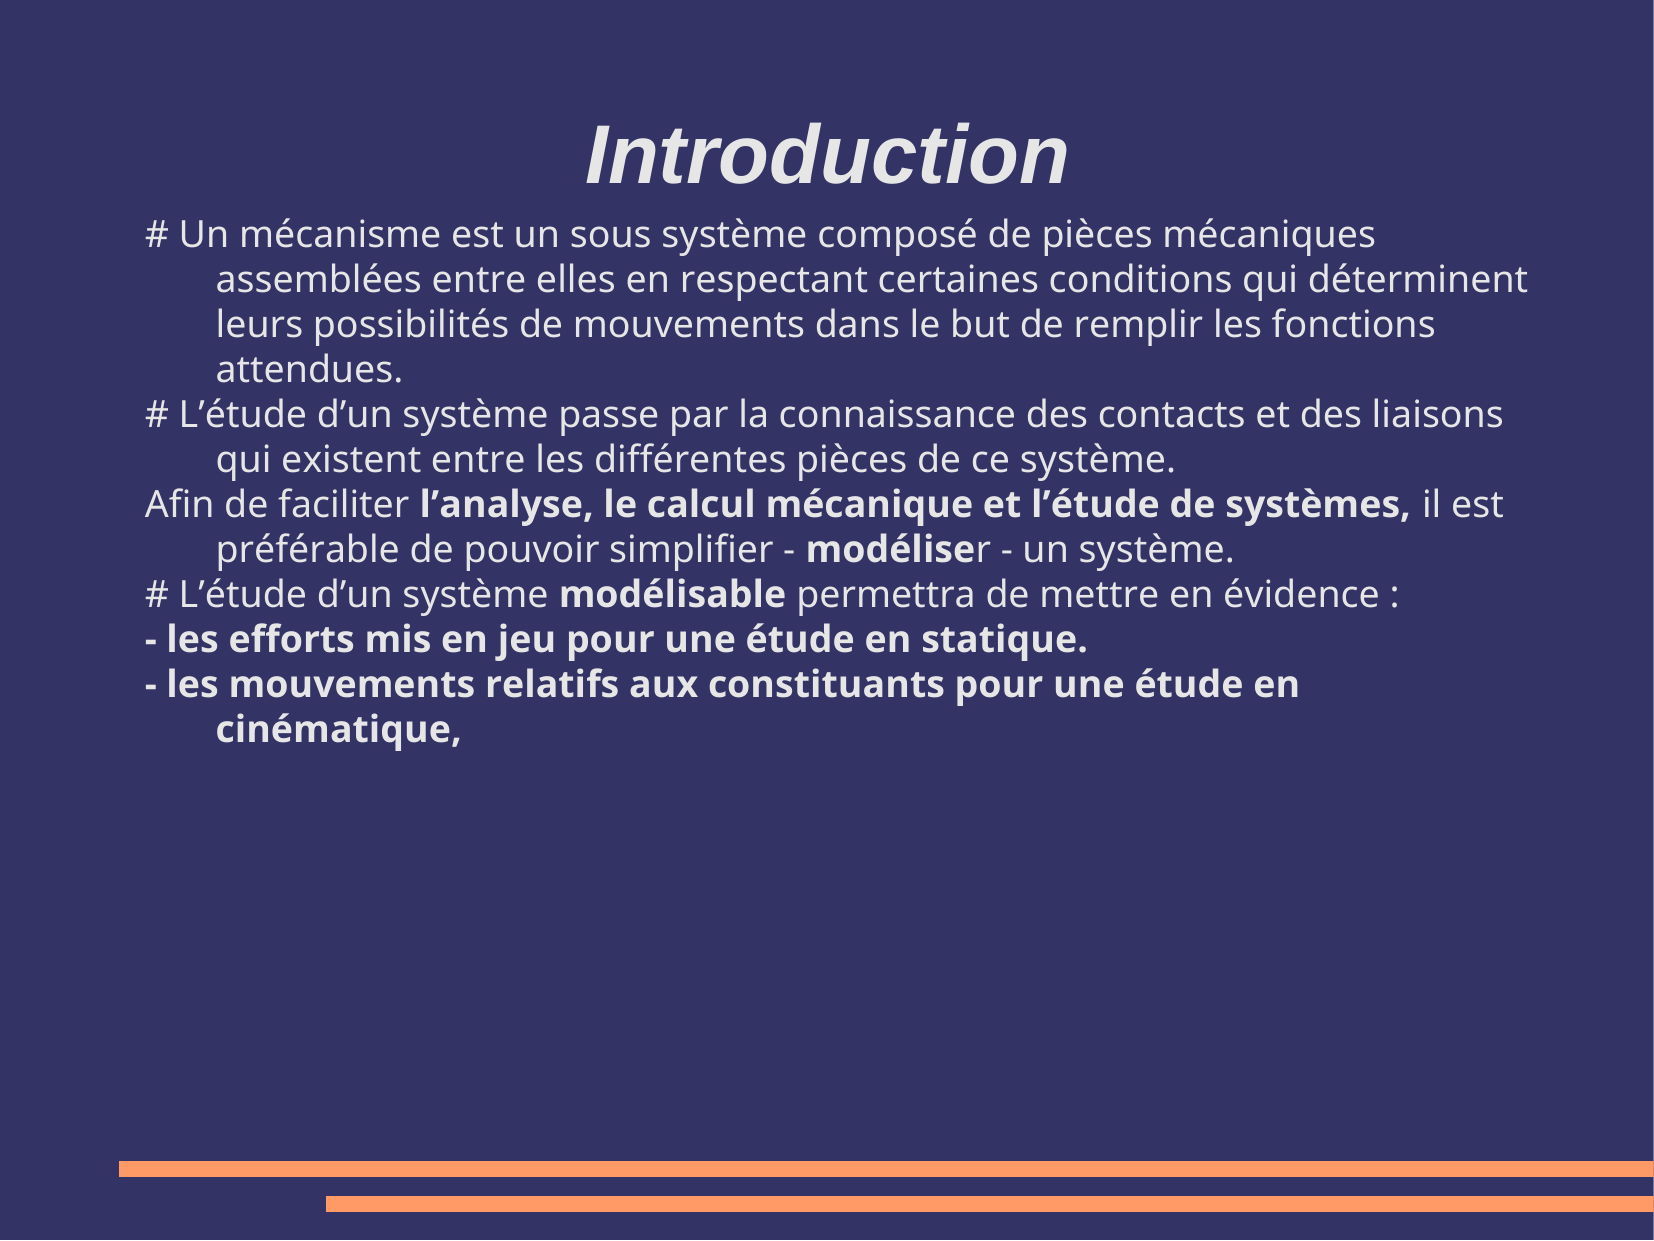

# Introduction
# Un mécanisme est un sous système composé de pièces mécaniques assemblées entre elles en respectant certaines conditions qui déterminent leurs possibilités de mouvements dans le but de remplir les fonctions attendues.
# L’étude d’un système passe par la connaissance des contacts et des liaisons qui existent entre les différentes pièces de ce système.
Afin de faciliter l’analyse, le calcul mécanique et l’étude de systèmes, il est préférable de pouvoir simplifier - modéliser - un système.
# L’étude d’un système modélisable permettra de mettre en évidence :
- les efforts mis en jeu pour une étude en statique.
- les mouvements relatifs aux constituants pour une étude en cinématique,